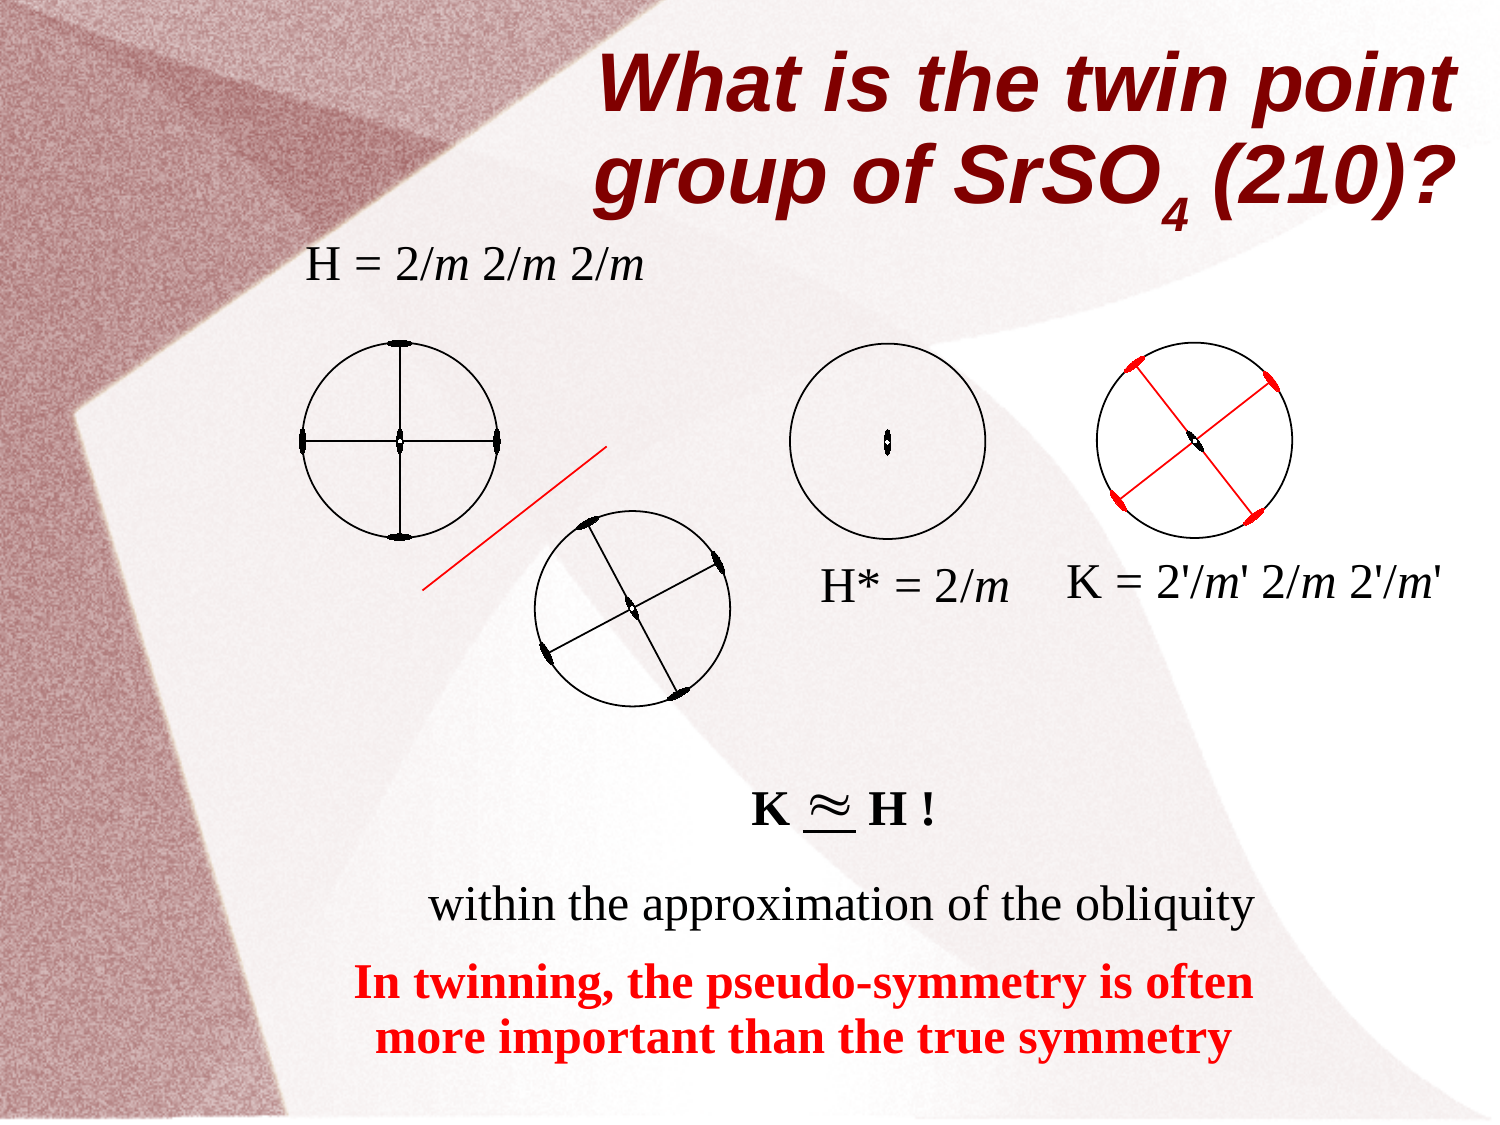

# What is the twin point group of SrSO4 (210)?
H = 2/m 2/m 2/m
K = 2'/m' 2/m 2'/m'
H* = 2/m
K  H !
within the approximation of the obliquity
In twinning, the pseudo-symmetry is often more important than the true symmetry